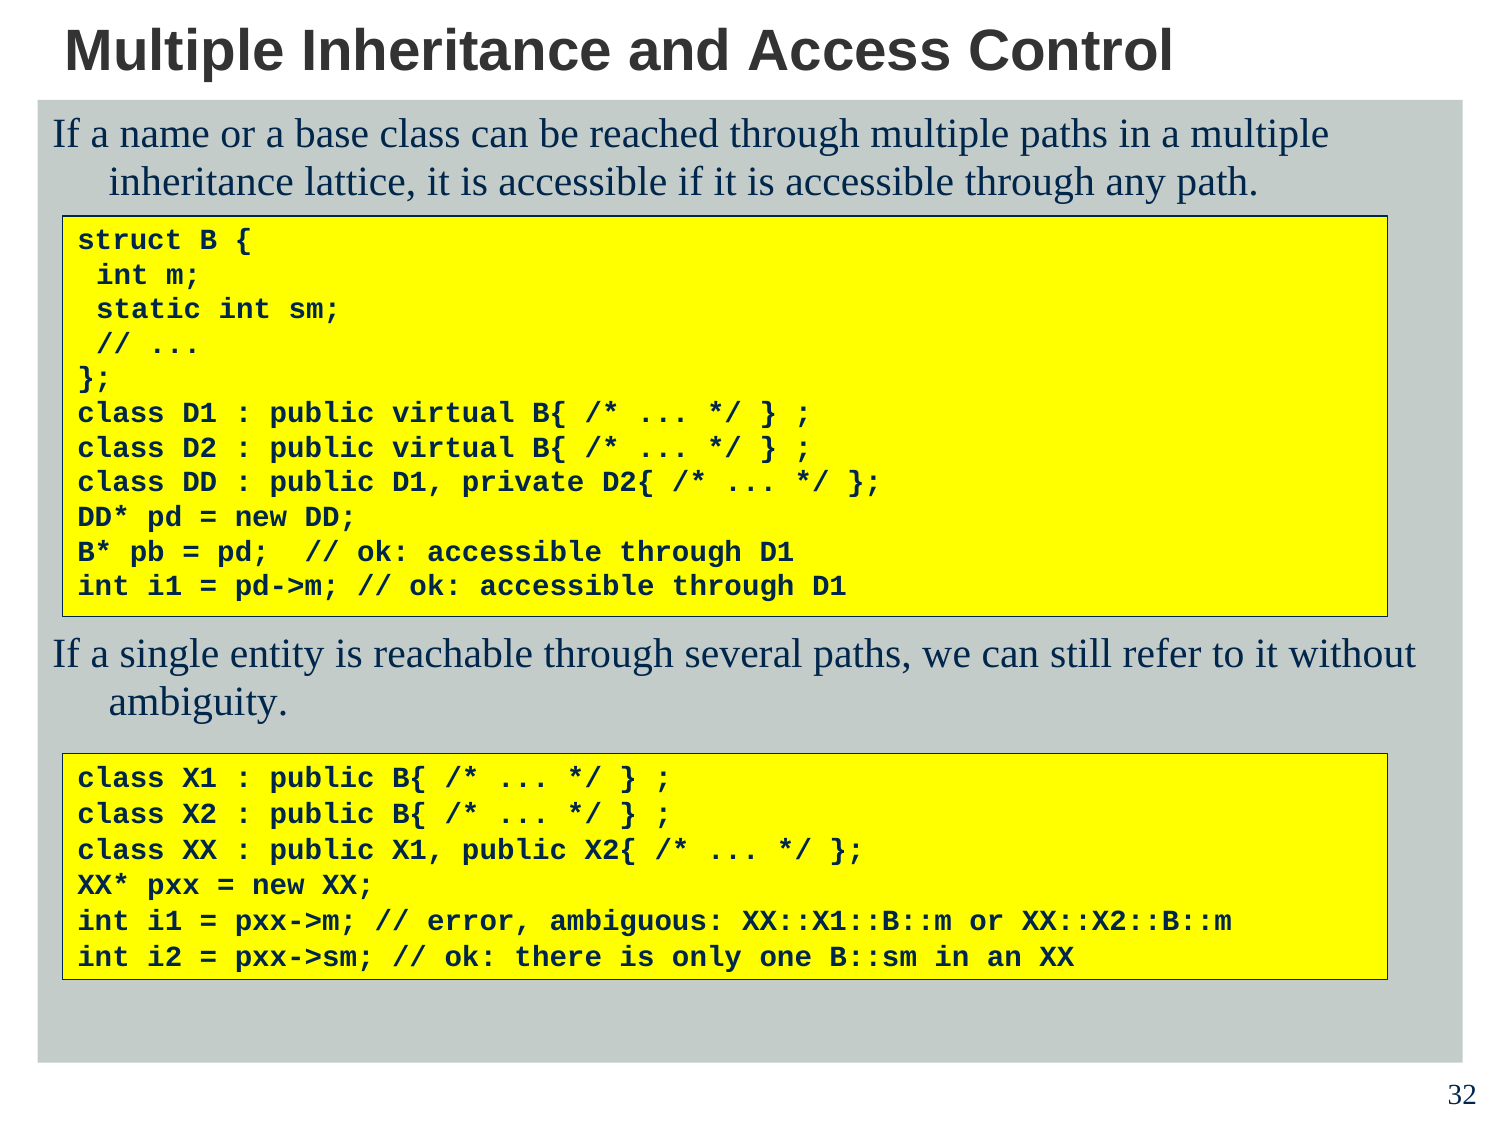

# Multiple Inheritance and Access Control
If a name or a base class can be reached through multiple paths in a multiple inheritance lattice, it is accessible if it is accessible through any path.
If a single entity is reachable through several paths, we can still refer to it without ambiguity.
struct B {
	int m;
	static int sm;
	// ...
};
class D1 : public virtual B{ /* ... */ } ;
class D2 : public virtual B{ /* ... */ } ;
class DD : public D1, private D2{ /* ... */ };
DD* pd = new DD;
B* pb = pd; // ok: accessible through D1
int i1 = pd->m; // ok: accessible through D1
class X1 : public B{ /* ... */ } ;
class X2 : public B{ /* ... */ } ;
class XX : public X1, public X2{ /* ... */ };
XX* pxx = new XX;
int i1 = pxx->m; // error, ambiguous: XX::X1::B::m or XX::X2::B::m
int i2 = pxx->sm; // ok: there is only one B::sm in an XX